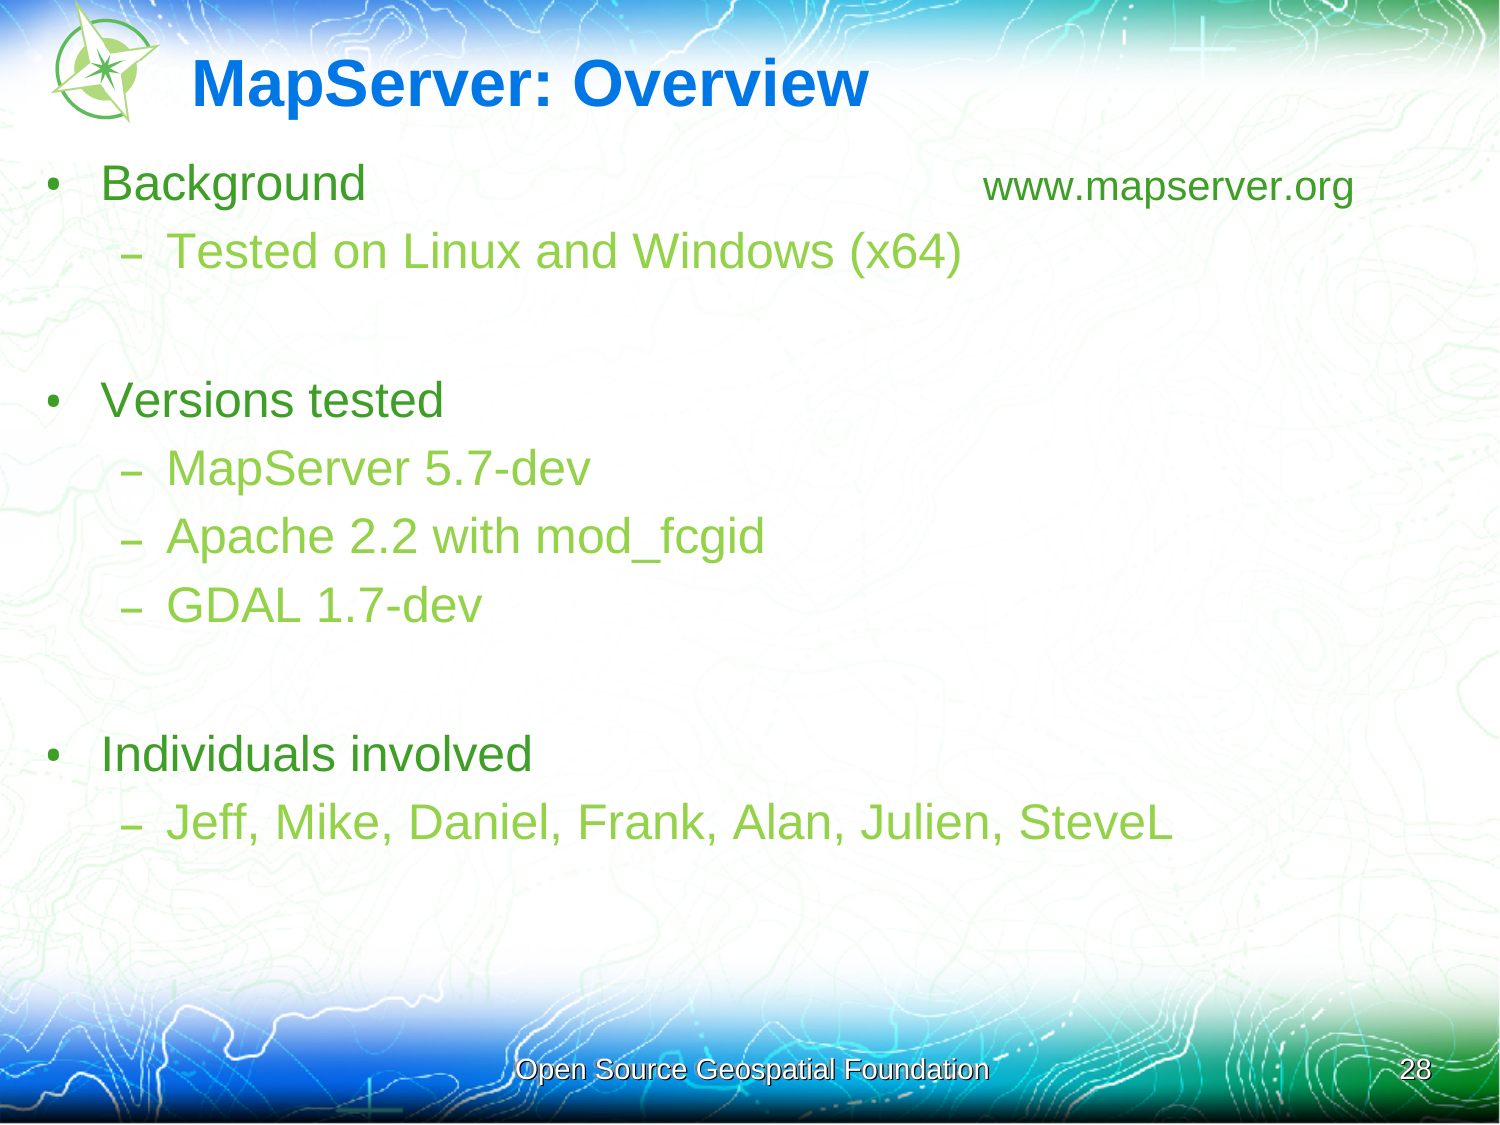

# MapServer: Overview
Background www.mapserver.org
Tested on Linux and Windows (x64)
Versions tested
MapServer 5.7-dev
Apache 2.2 with mod_fcgid
GDAL 1.7-dev
Individuals involved
Jeff, Mike, Daniel, Frank, Alan, Julien, SteveL
Open Source Geospatial Foundation
28